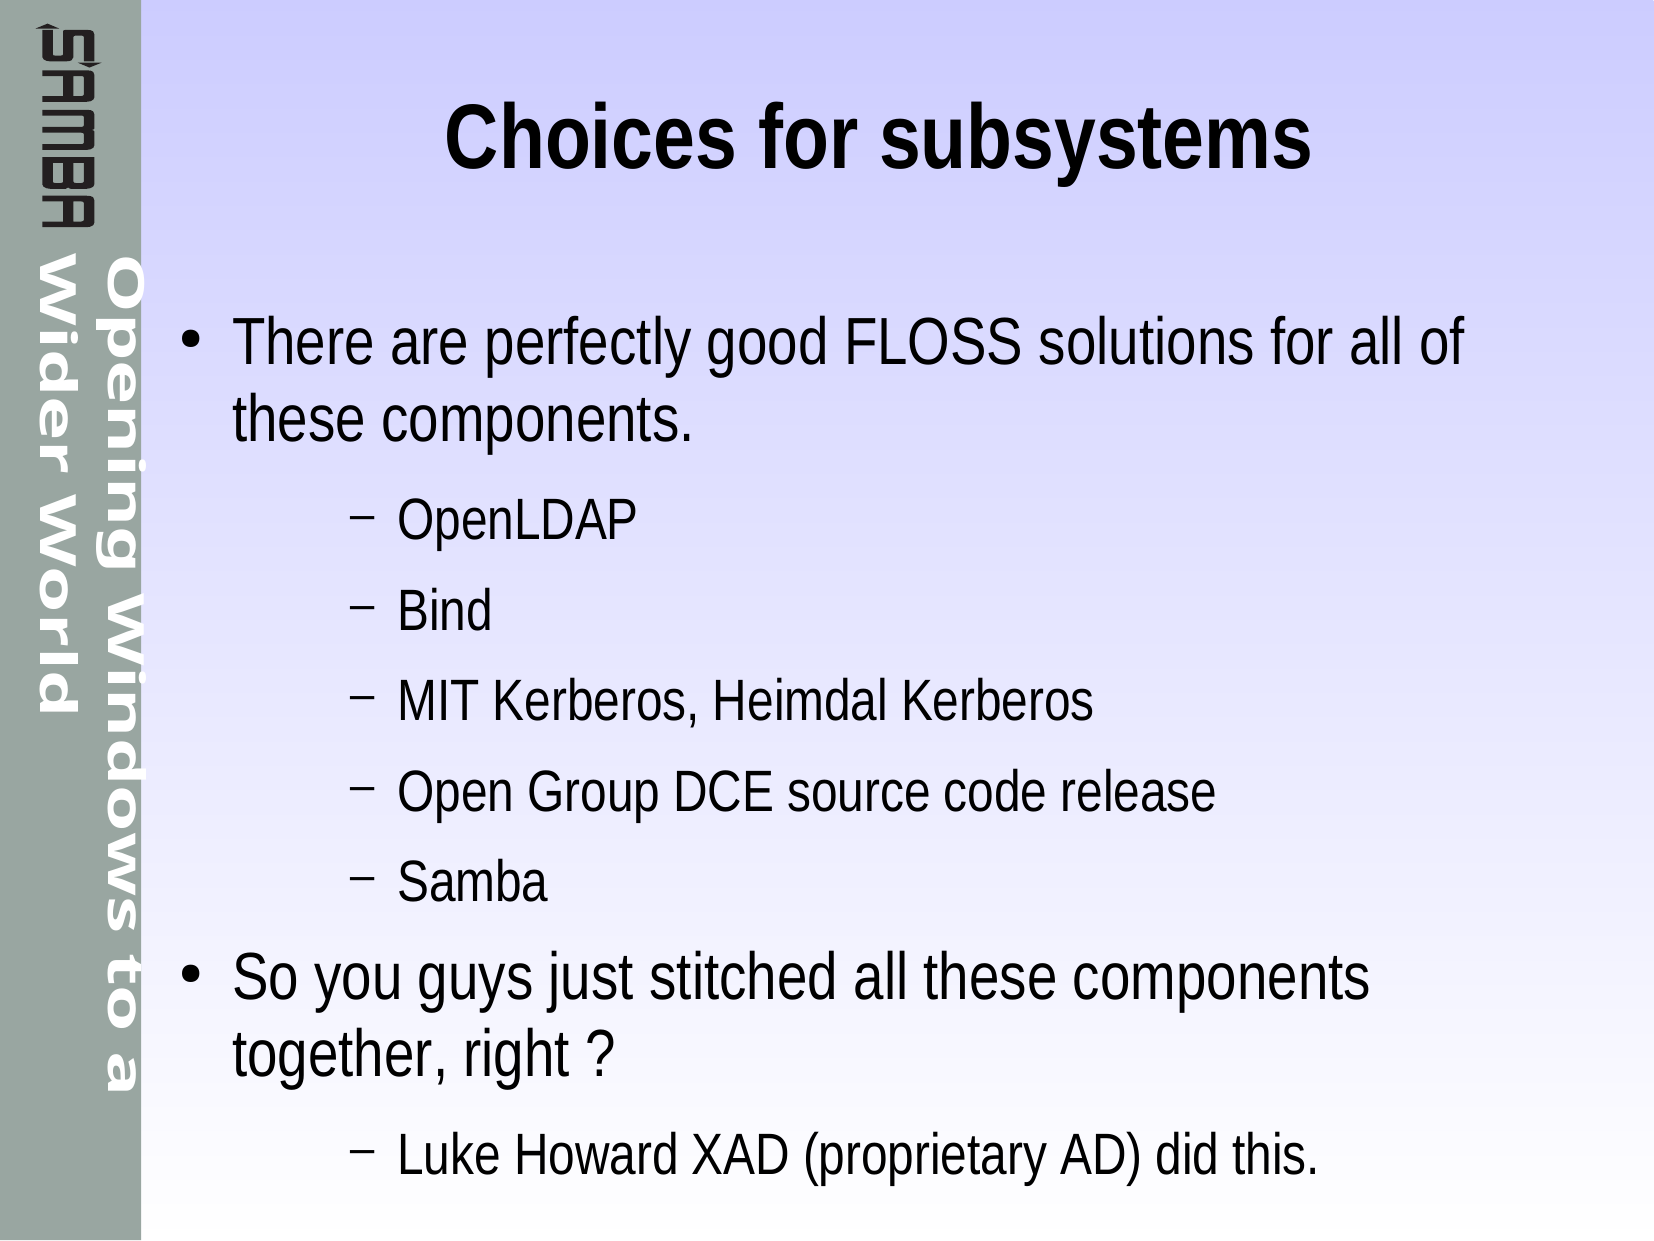

# Choices for subsystems
There are perfectly good FLOSS solutions for all of these components.
OpenLDAP
Bind
MIT Kerberos, Heimdal Kerberos
Open Group DCE source code release
Samba
So you guys just stitched all these components together, right ?
Luke Howard XAD (proprietary AD) did this.